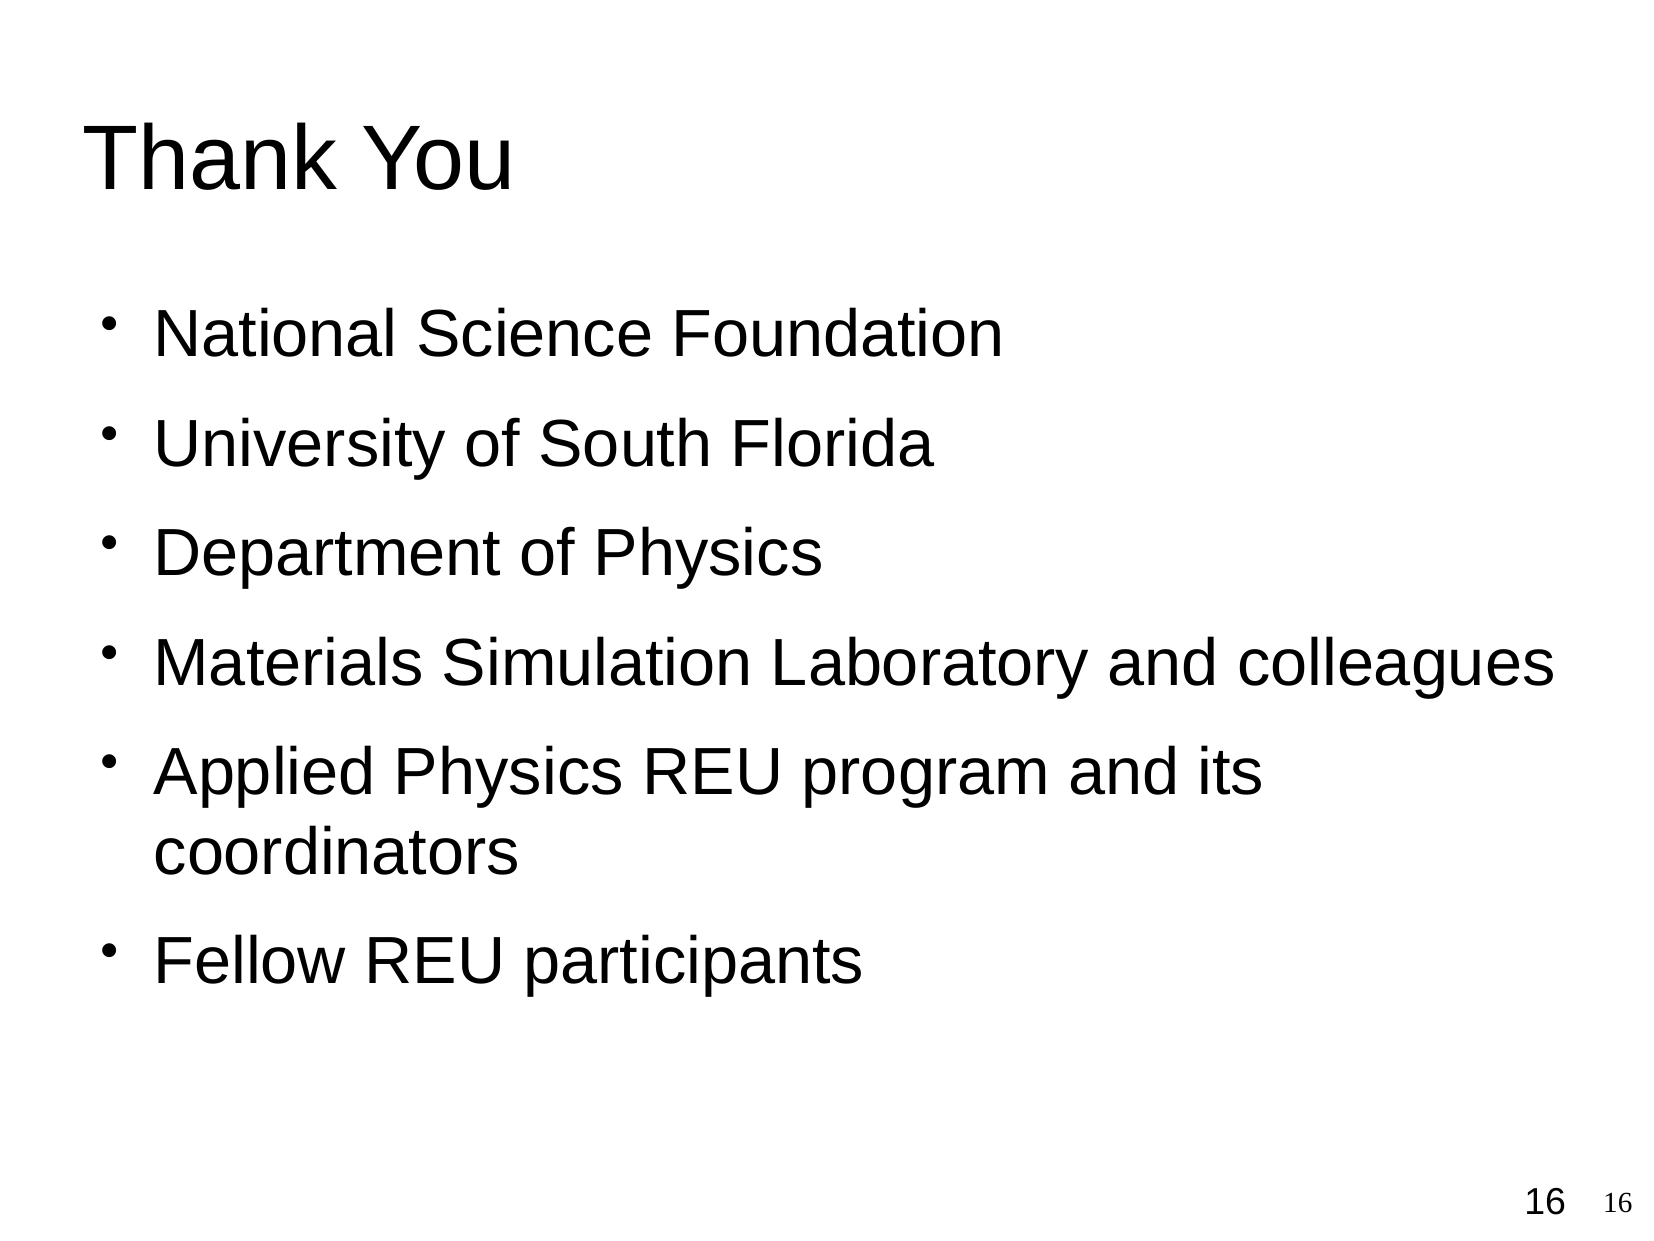

# Thank You
National Science Foundation
University of South Florida
Department of Physics
Materials Simulation Laboratory and colleagues
Applied Physics REU program and its coordinators
Fellow REU participants